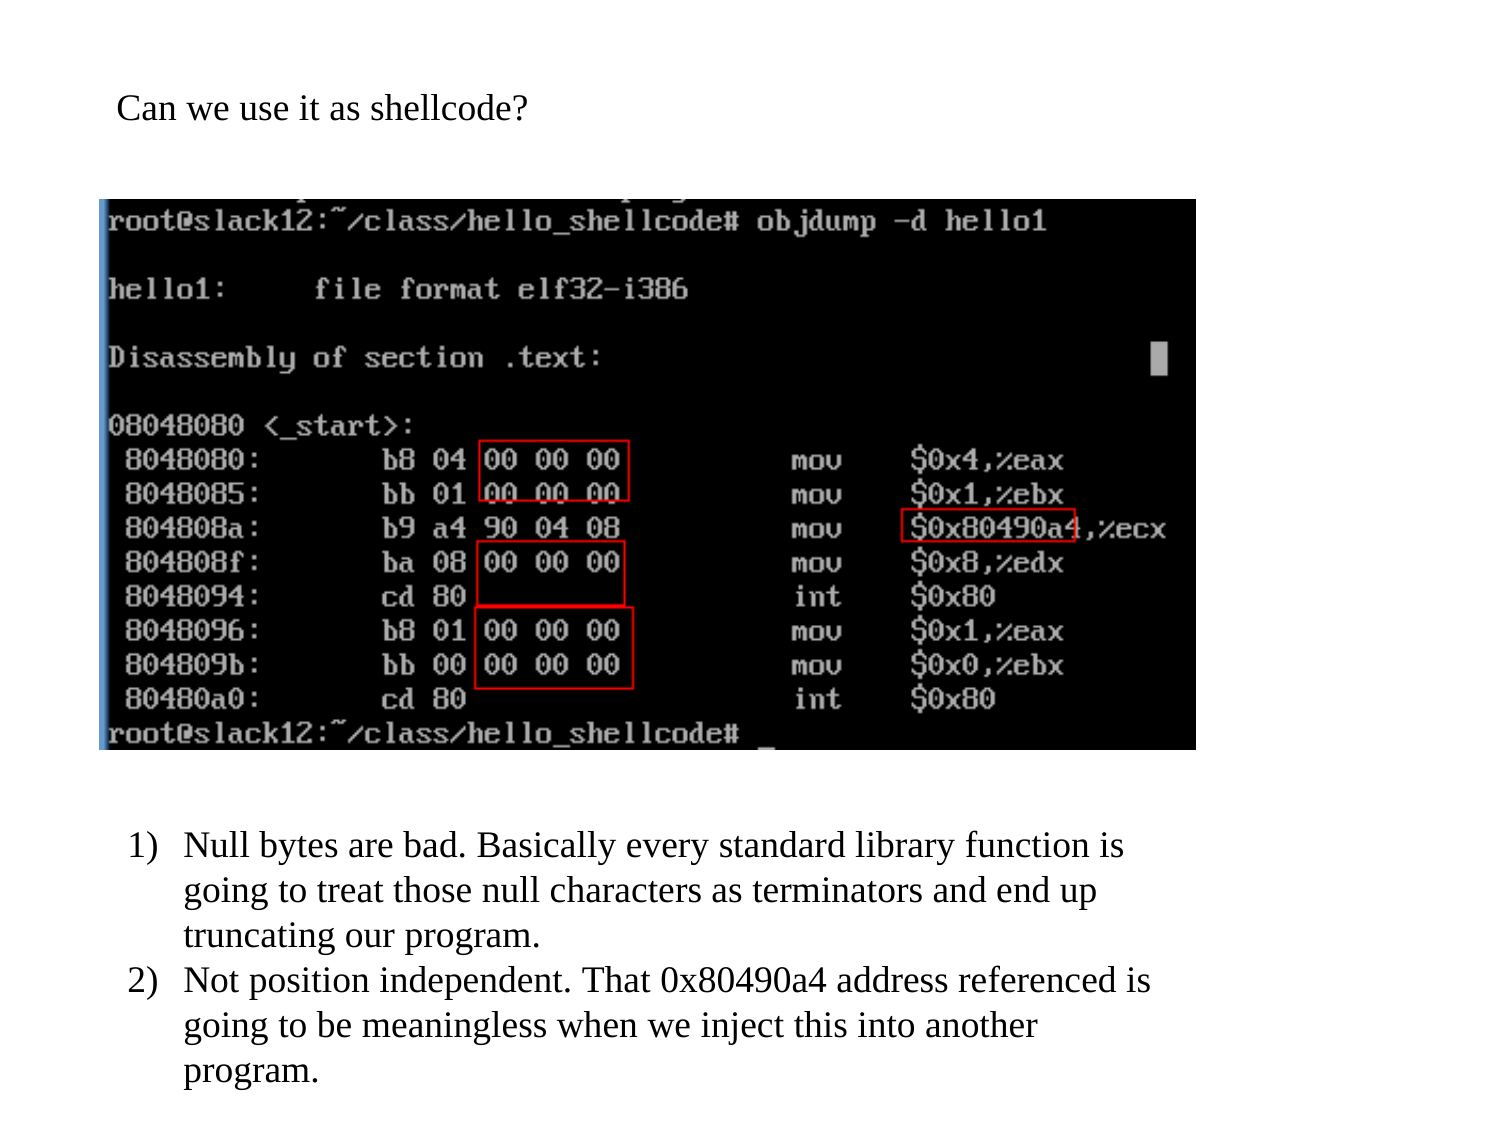

Can we use it as shellcode?
Null bytes are bad. Basically every standard library function is going to treat those null characters as terminators and end up truncating our program.
Not position independent. That 0x80490a4 address referenced is going to be meaningless when we inject this into another program.